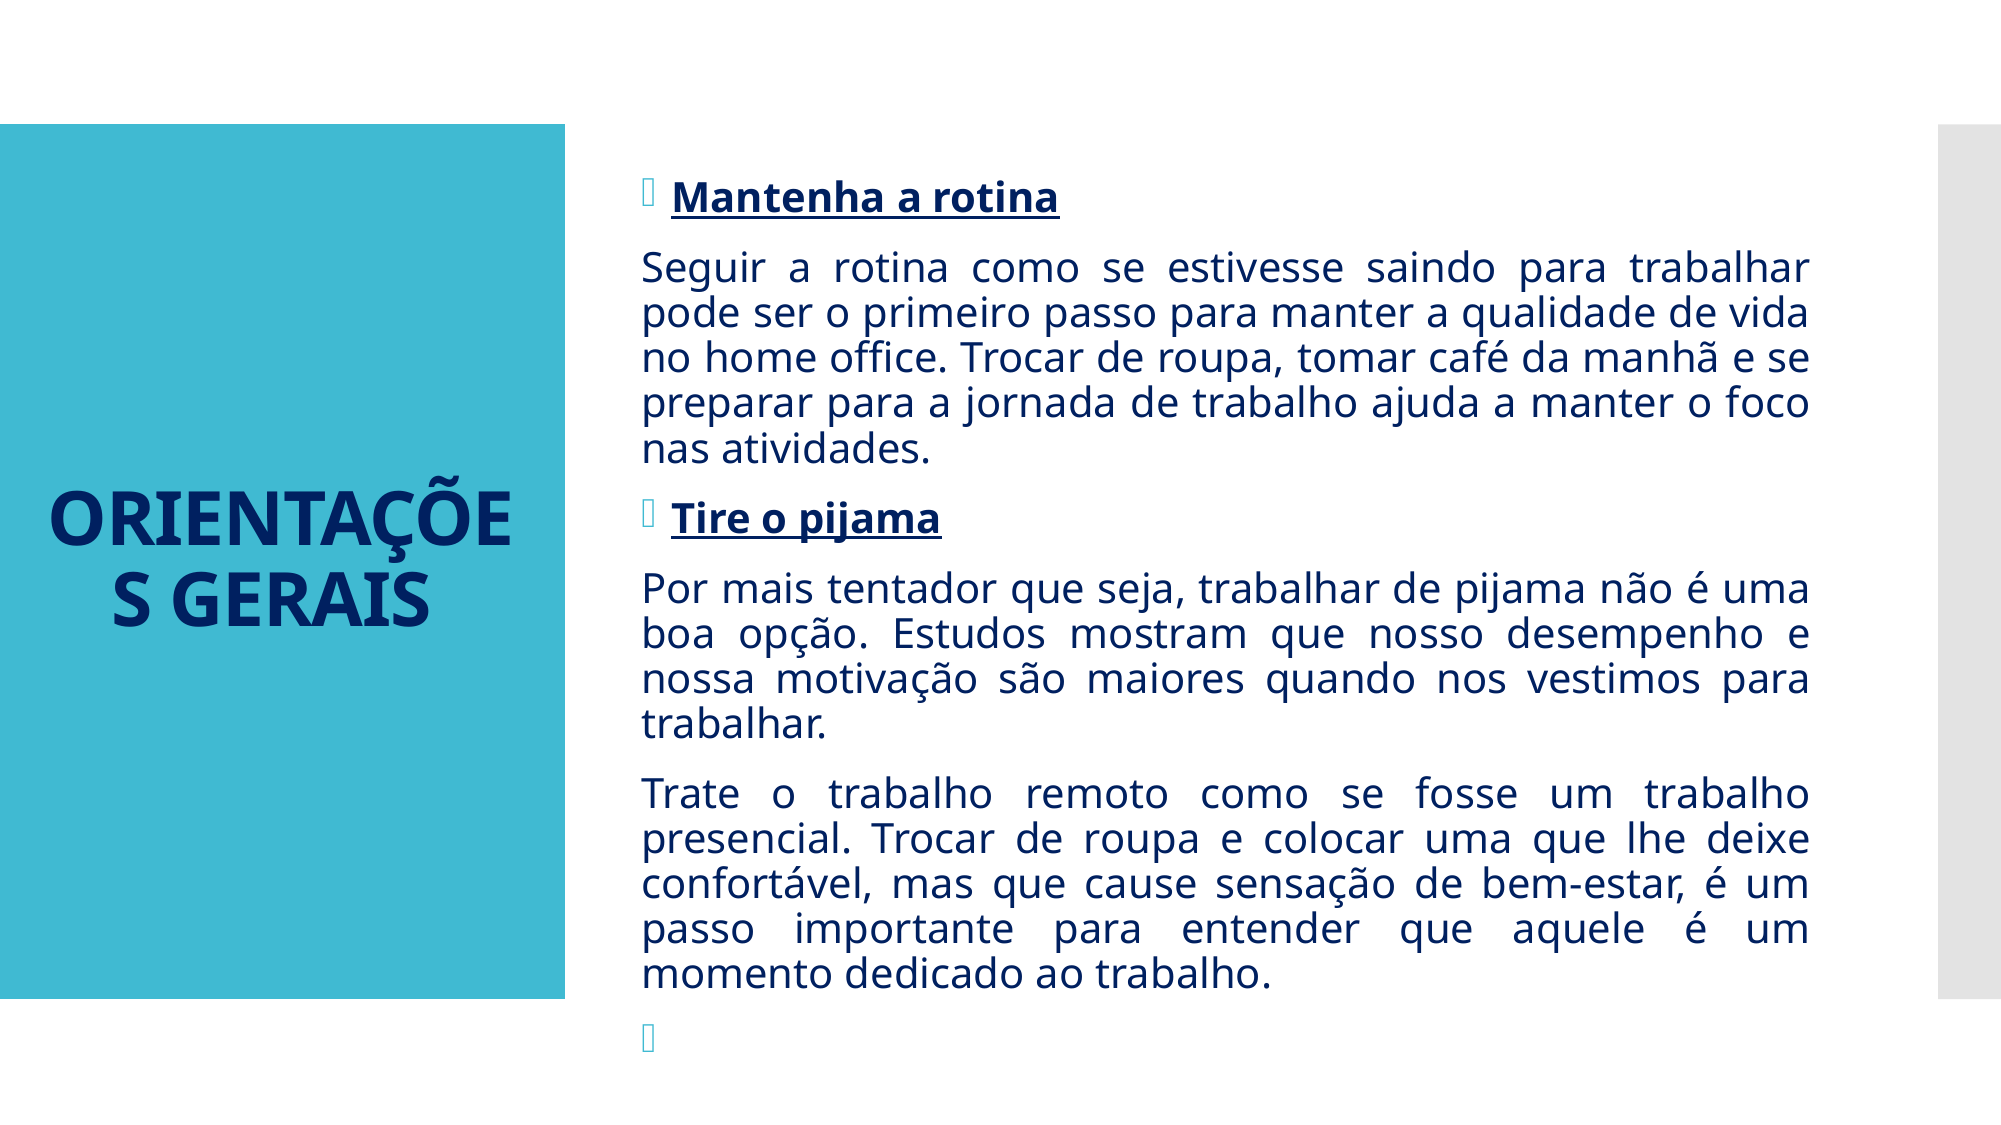

Mantenha a rotina
Seguir a rotina como se estivesse saindo para trabalhar pode ser o primeiro passo para manter a qualidade de vida no home office. Trocar de roupa, tomar café da manhã e se preparar para a jornada de trabalho ajuda a manter o foco nas atividades.
Tire o pijama
Por mais tentador que seja, trabalhar de pijama não é uma boa opção. Estudos mostram que nosso desempenho e nossa motivação são maiores quando nos vestimos para trabalhar.
Trate o trabalho remoto como se fosse um trabalho presencial. Trocar de roupa e colocar uma que lhe deixe confortável, mas que cause sensação de bem-estar, é um passo importante para entender que aquele é um momento dedicado ao trabalho.
# ORIENTAÇÕES GERAIS